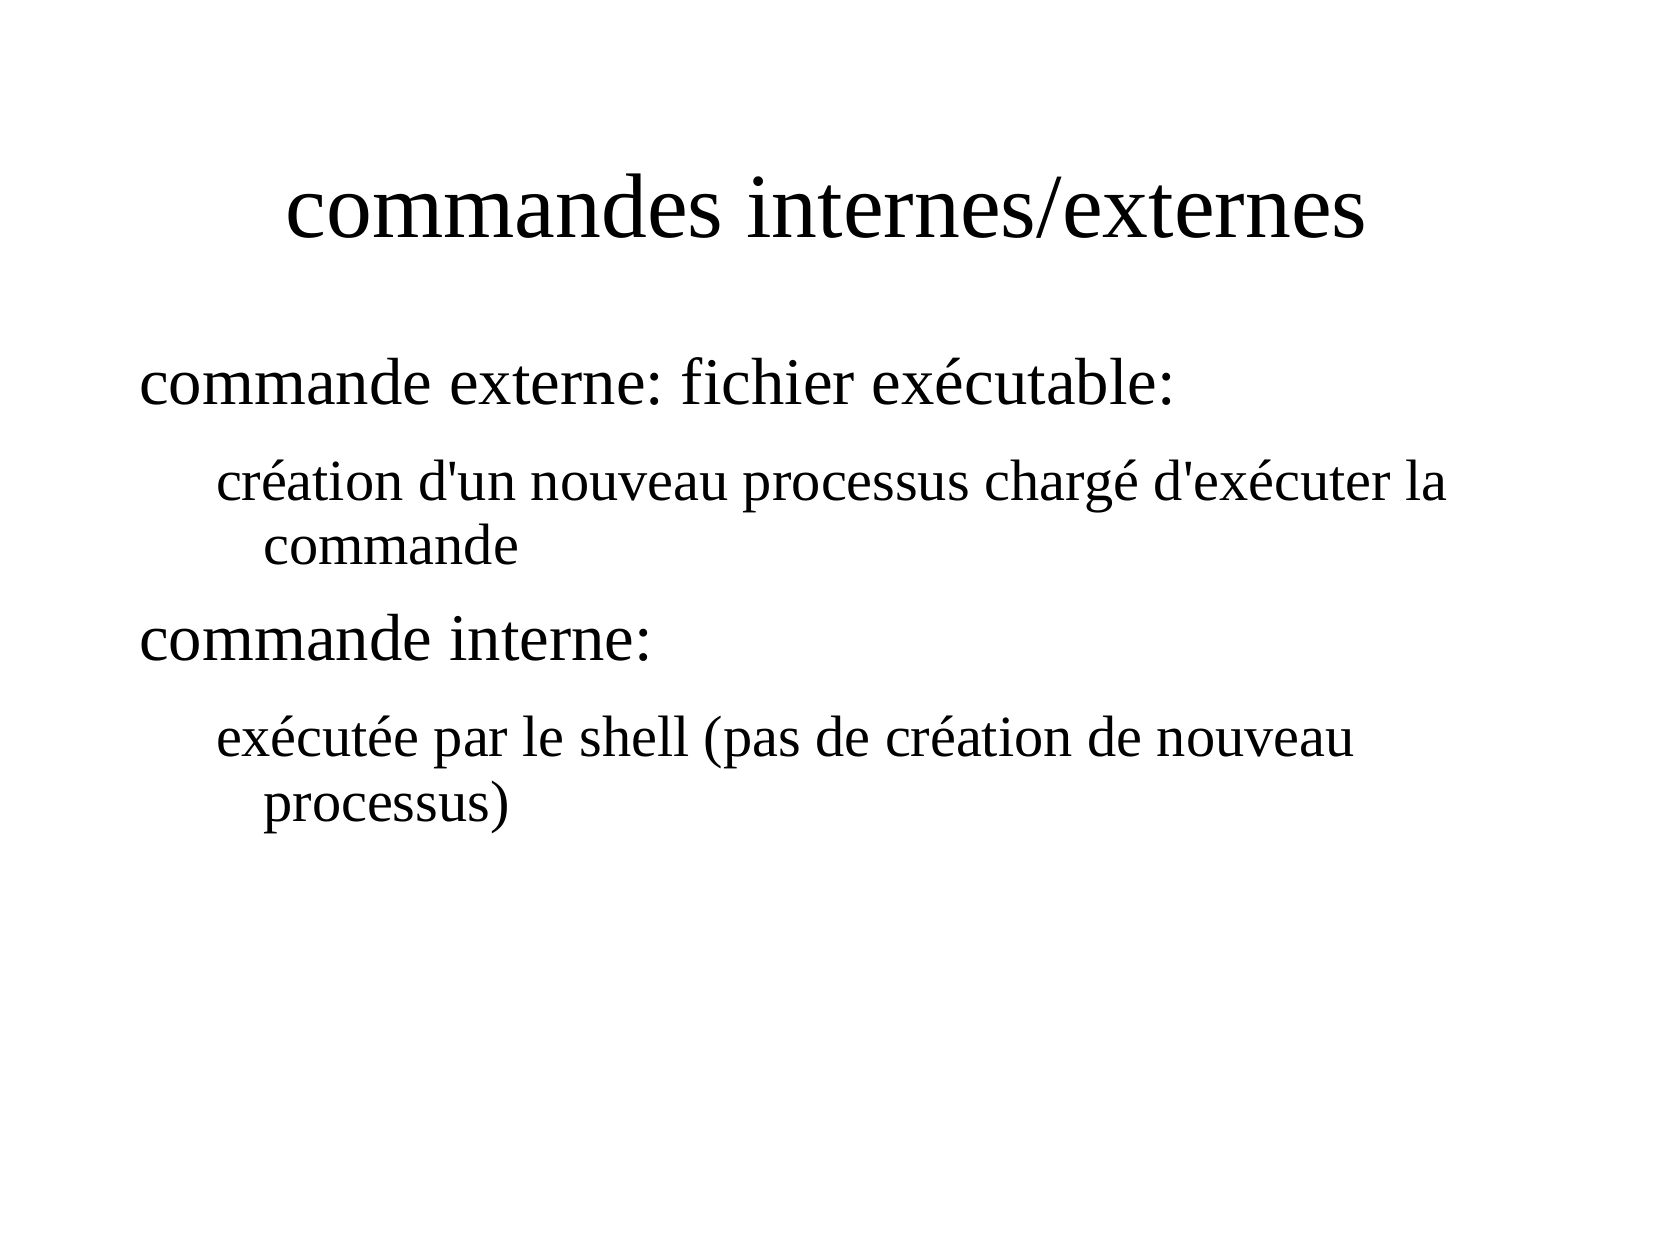

# commandes internes/externes
commande externe: fichier exécutable:
création d'un nouveau processus chargé d'exécuter la commande
commande interne:
exécutée par le shell (pas de création de nouveau processus)